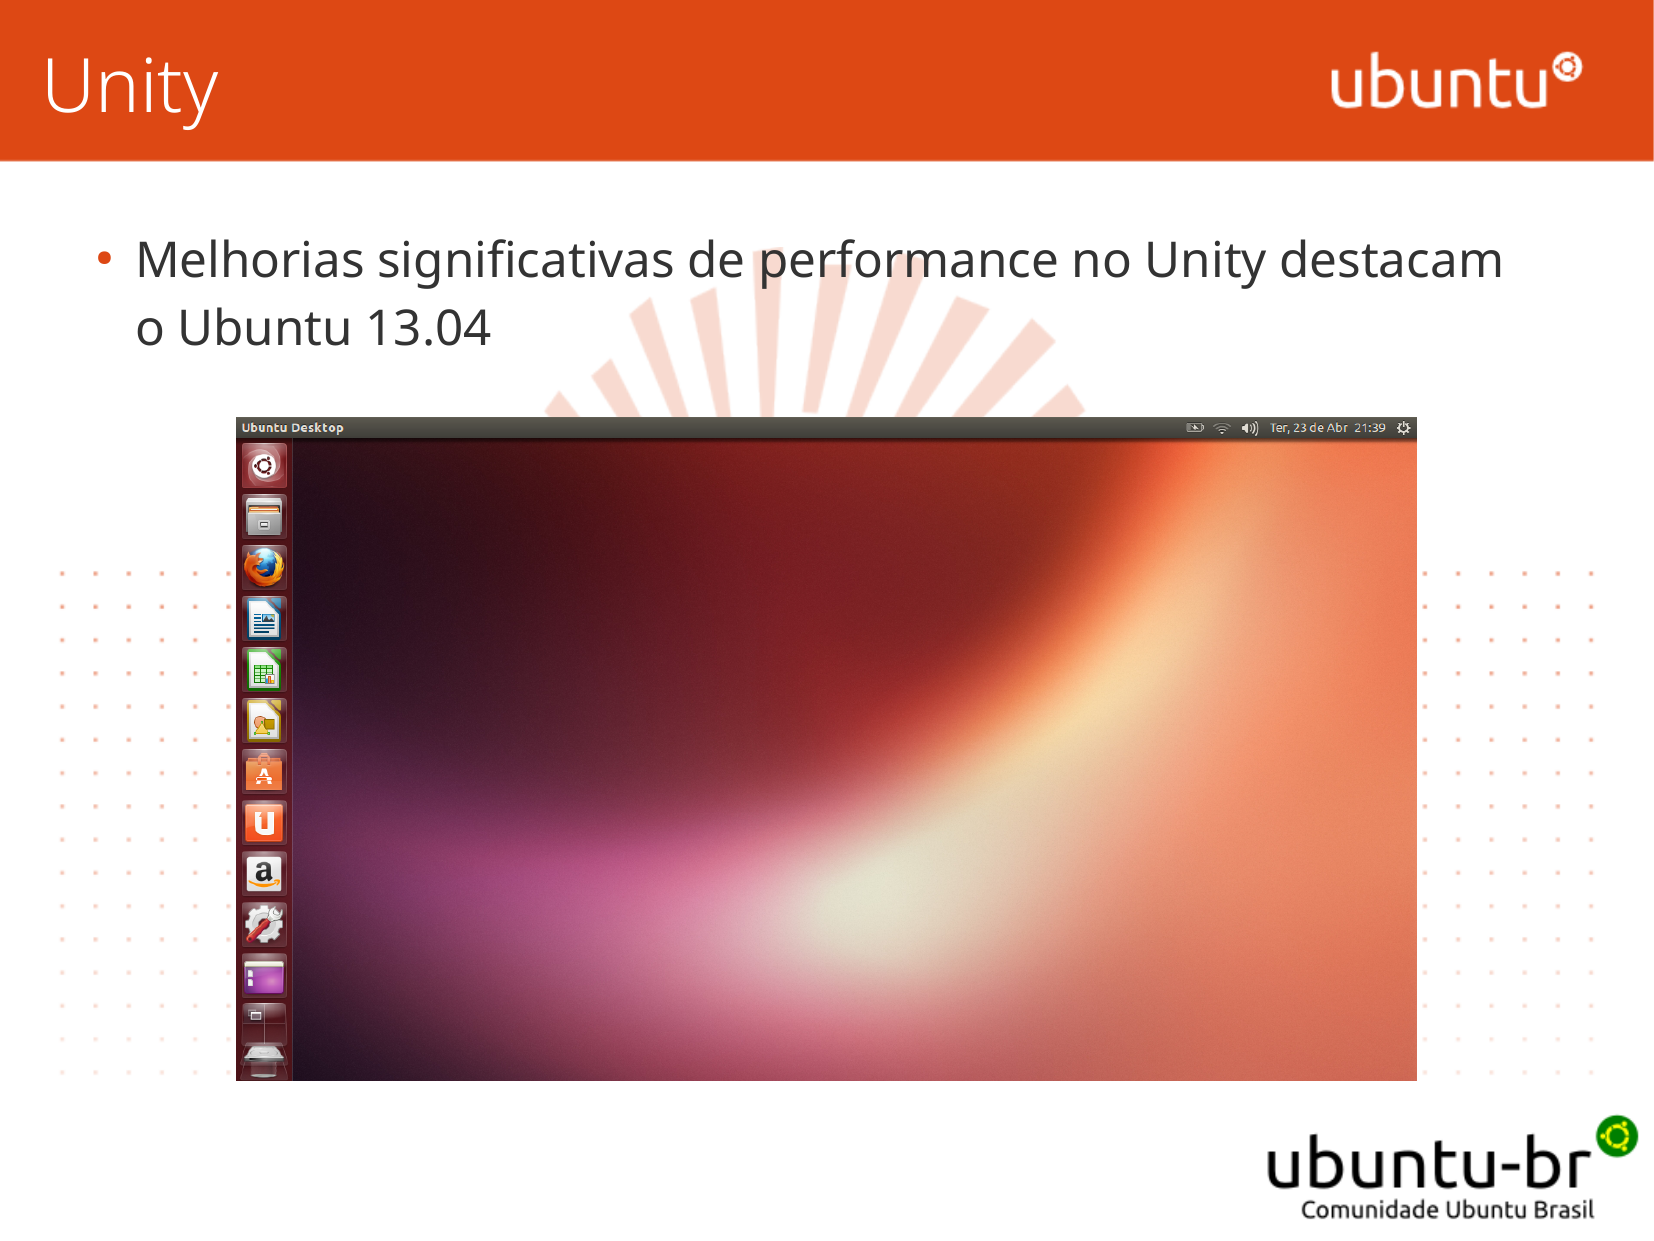

# Unity
Melhorias significativas de performance no Unity destacam o Ubuntu 13.04